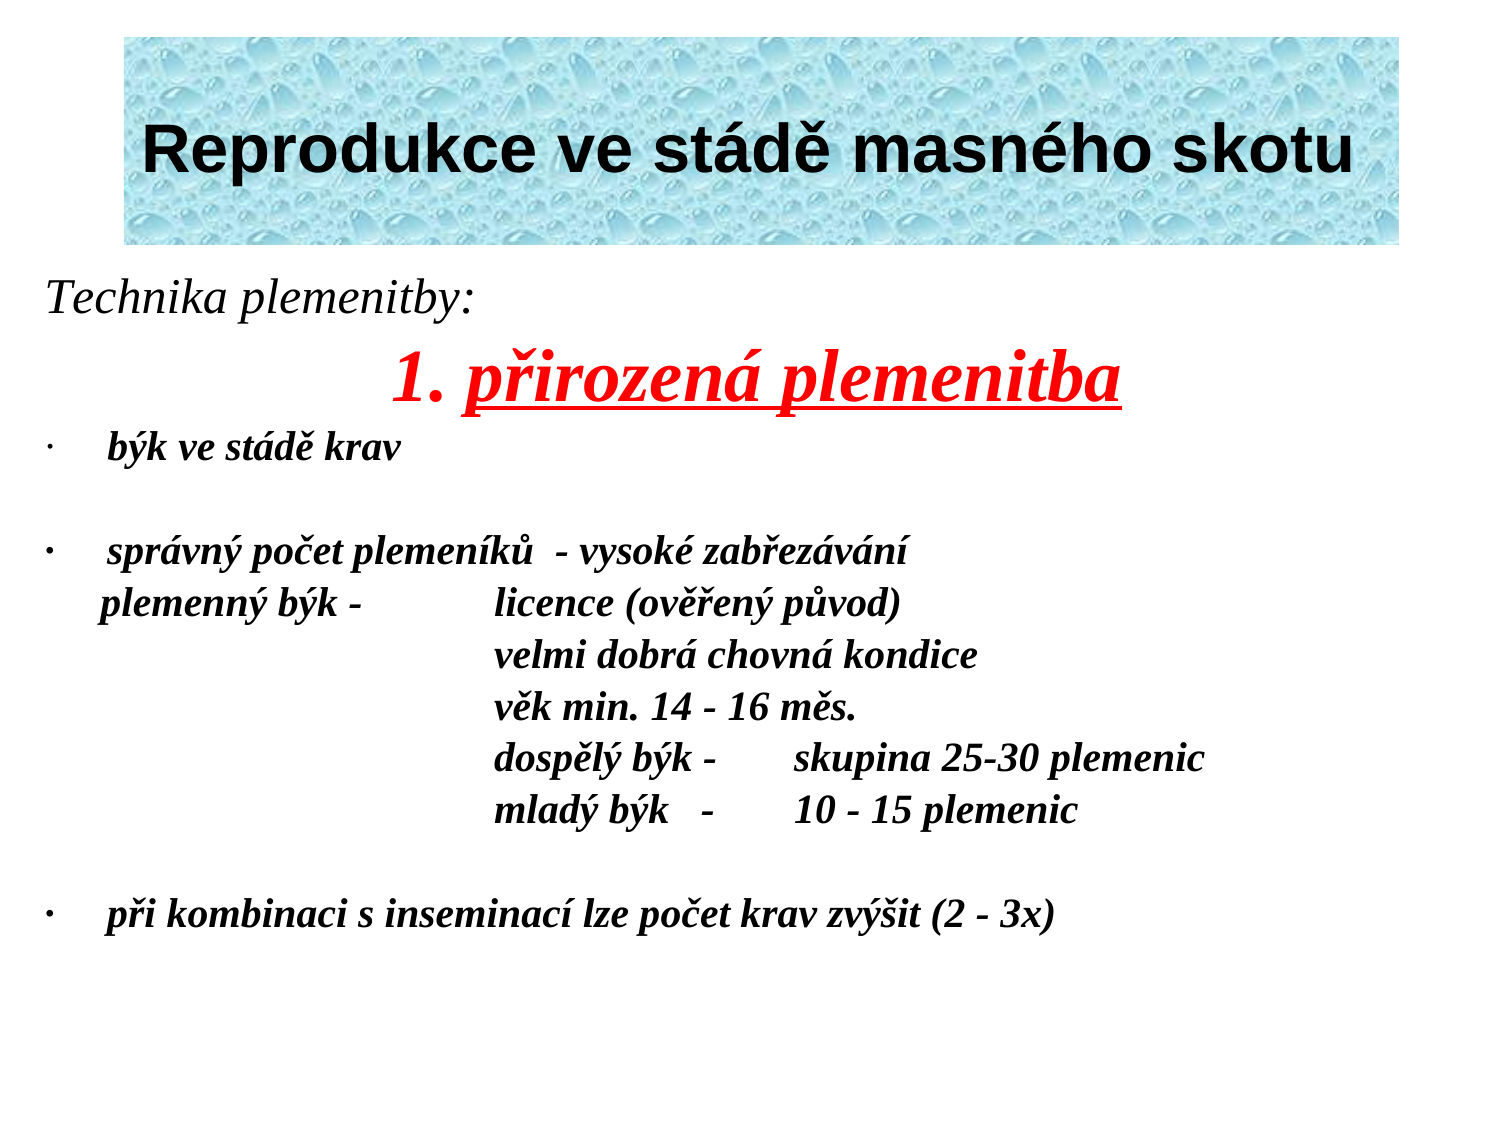

Reprodukce ve stádě masného skotu
# Technika plemenitby:
  1. přirozená plemenitba
·     býk ve stádě krav
·     správný počet plemeníků - vysoké zabřezávání
	plemenný býk -	licence (ověřený původ)
				velmi dobrá chovná kondice
				věk min. 14 - 16 měs.
				dospělý býk -	skupina 25-30 plemenic
				mladý býk -	10 - 15 plemenic
·     při kombinaci s inseminací lze počet krav zvýšit (2 - 3x)